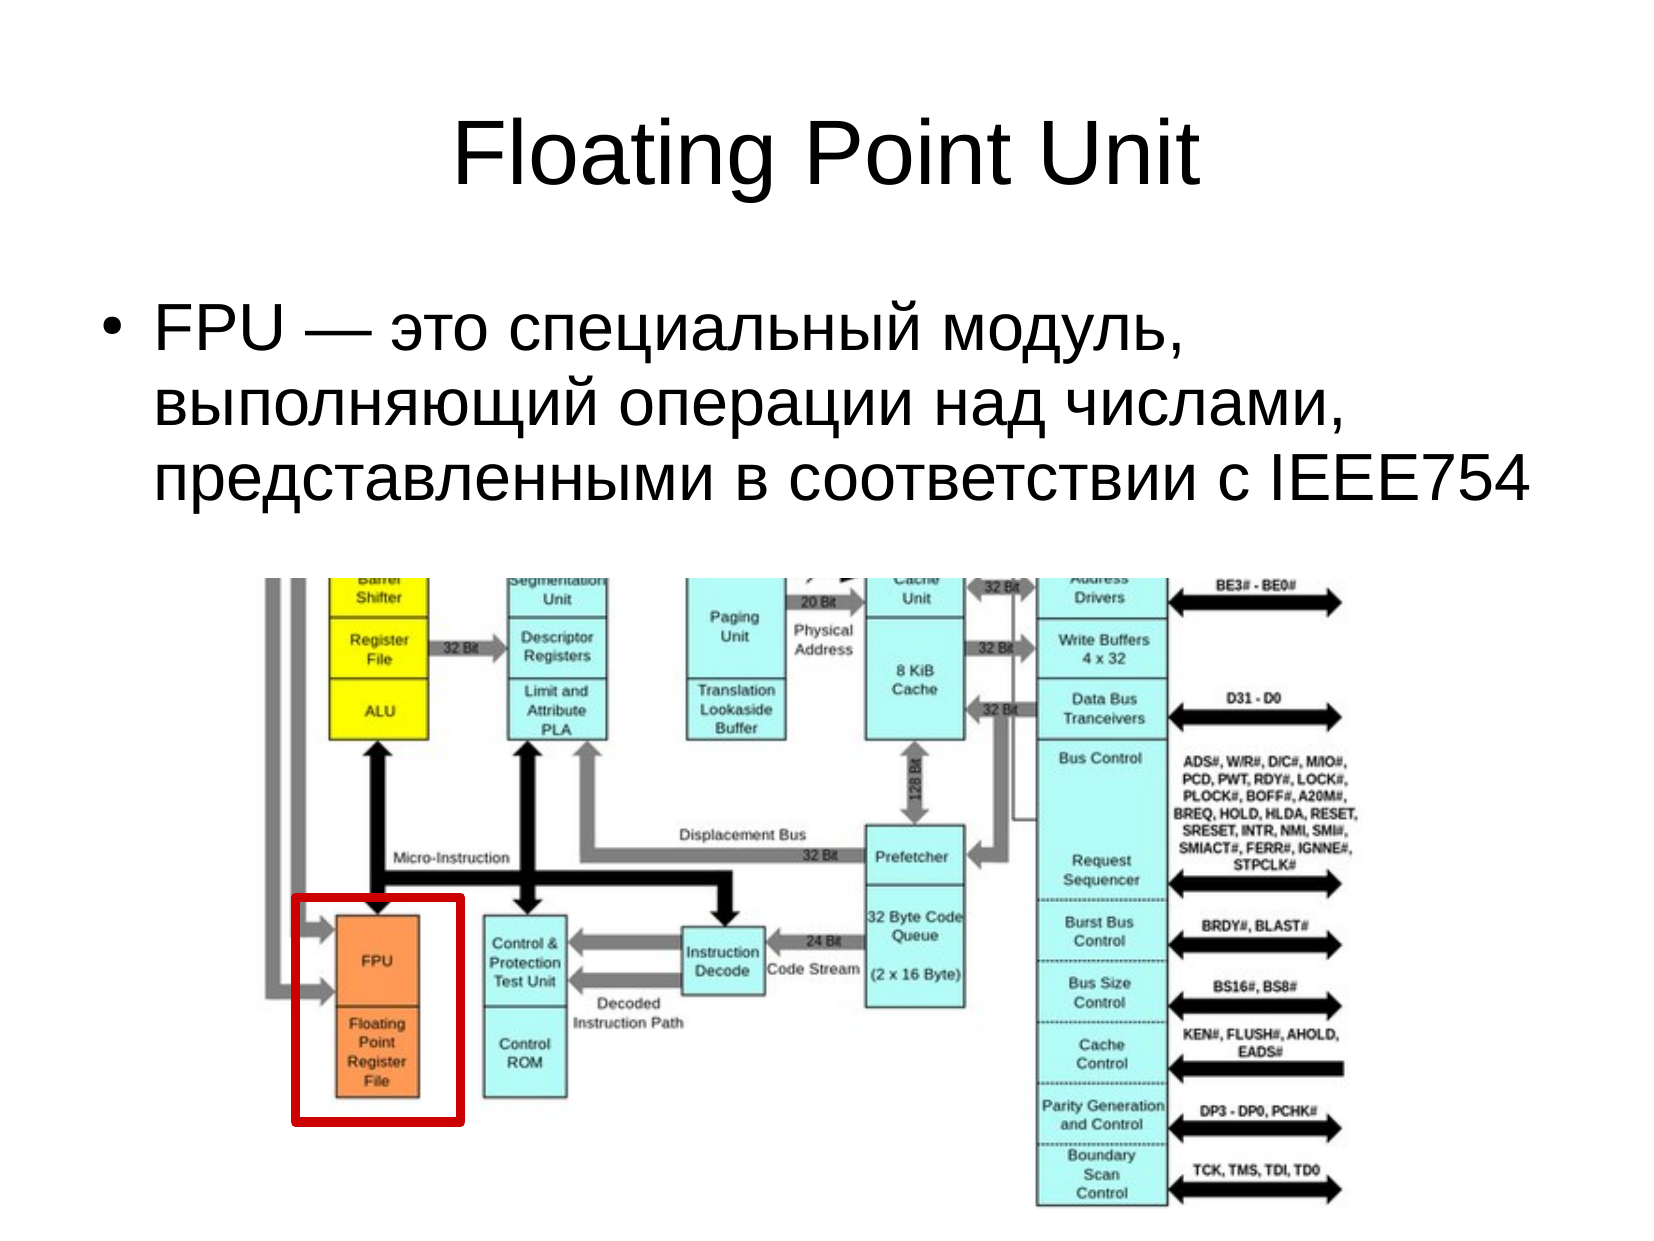

# Floating Point Unit
FPU — это специальный модуль, выполняющий операции над числами, представленными в соответствии с IEEE754